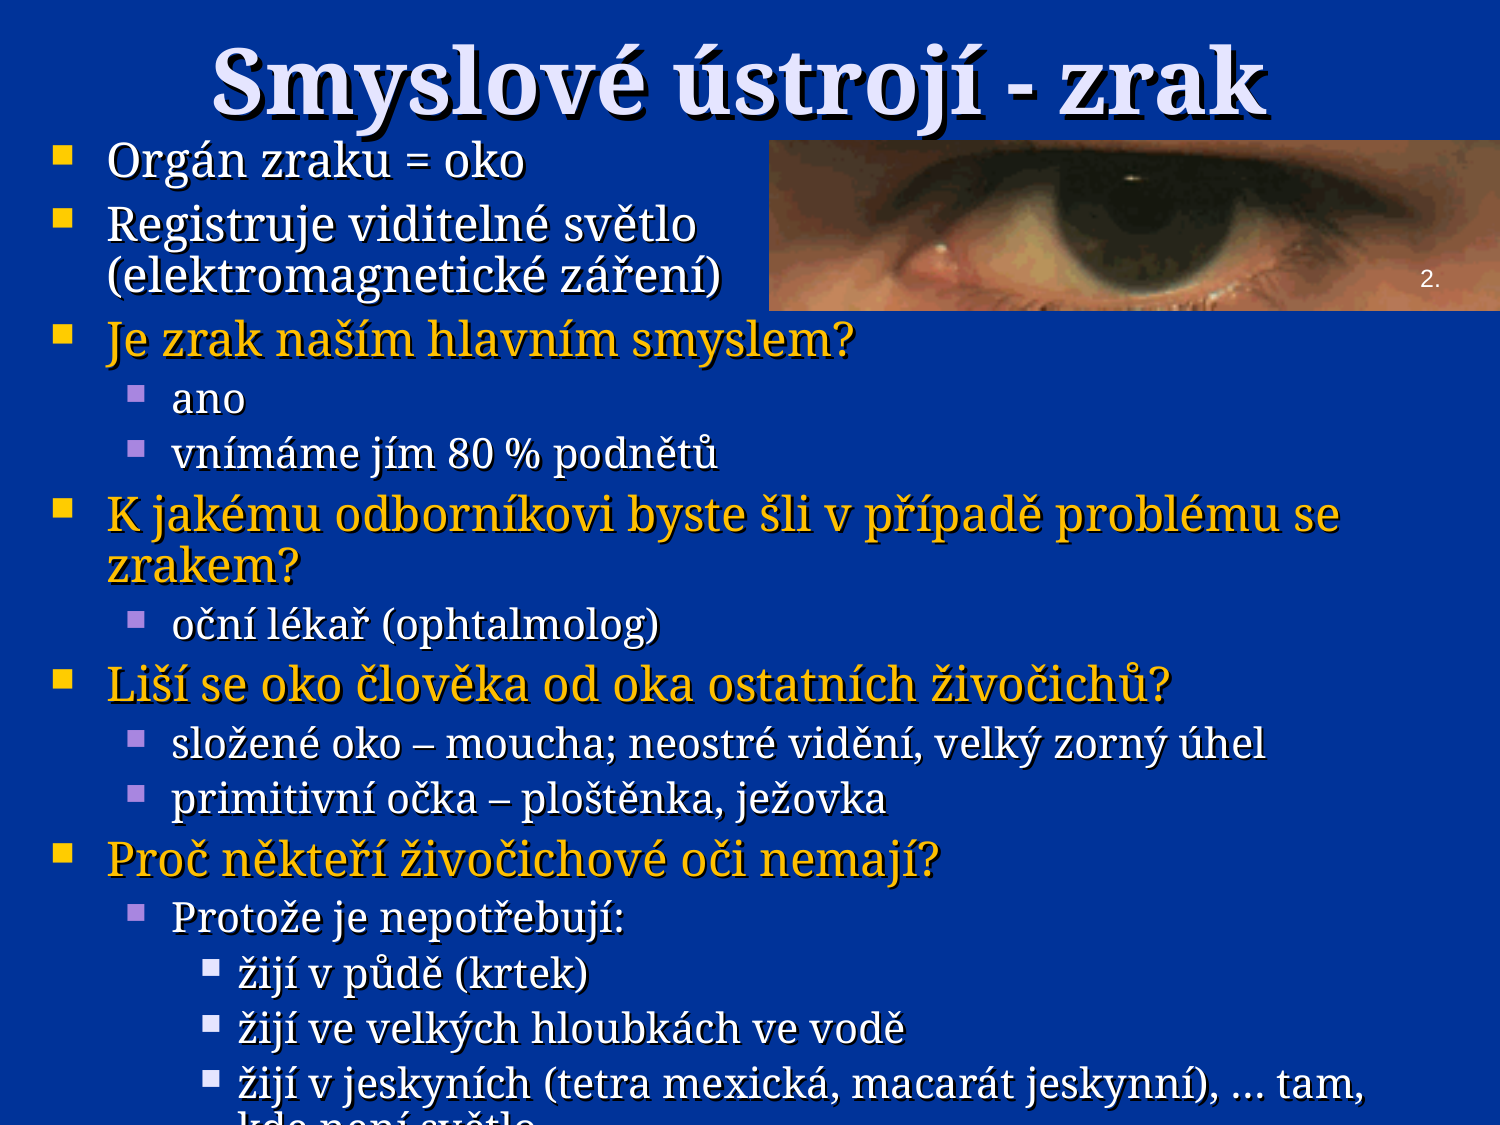

# Smyslové ústrojí - zrak
Orgán zraku = oko
Registruje viditelné světlo (elektromagnetické záření)
Je zrak naším hlavním smyslem?
ano
vnímáme jím 80 % podnětů
K jakému odborníkovi byste šli v případě problému se zrakem?
oční lékař (ophtalmolog)
Liší se oko člověka od oka ostatních živočichů?
složené oko – moucha; neostré vidění, velký zorný úhel
primitivní očka – ploštěnka, ježovka
Proč někteří živočichové oči nemají?
Protože je nepotřebují:
žijí v půdě (krtek)
žijí ve velkých hloubkách ve vodě
žijí v jeskyních (tetra mexická, macarát jeskynní), … tam, kde není světlo
2.